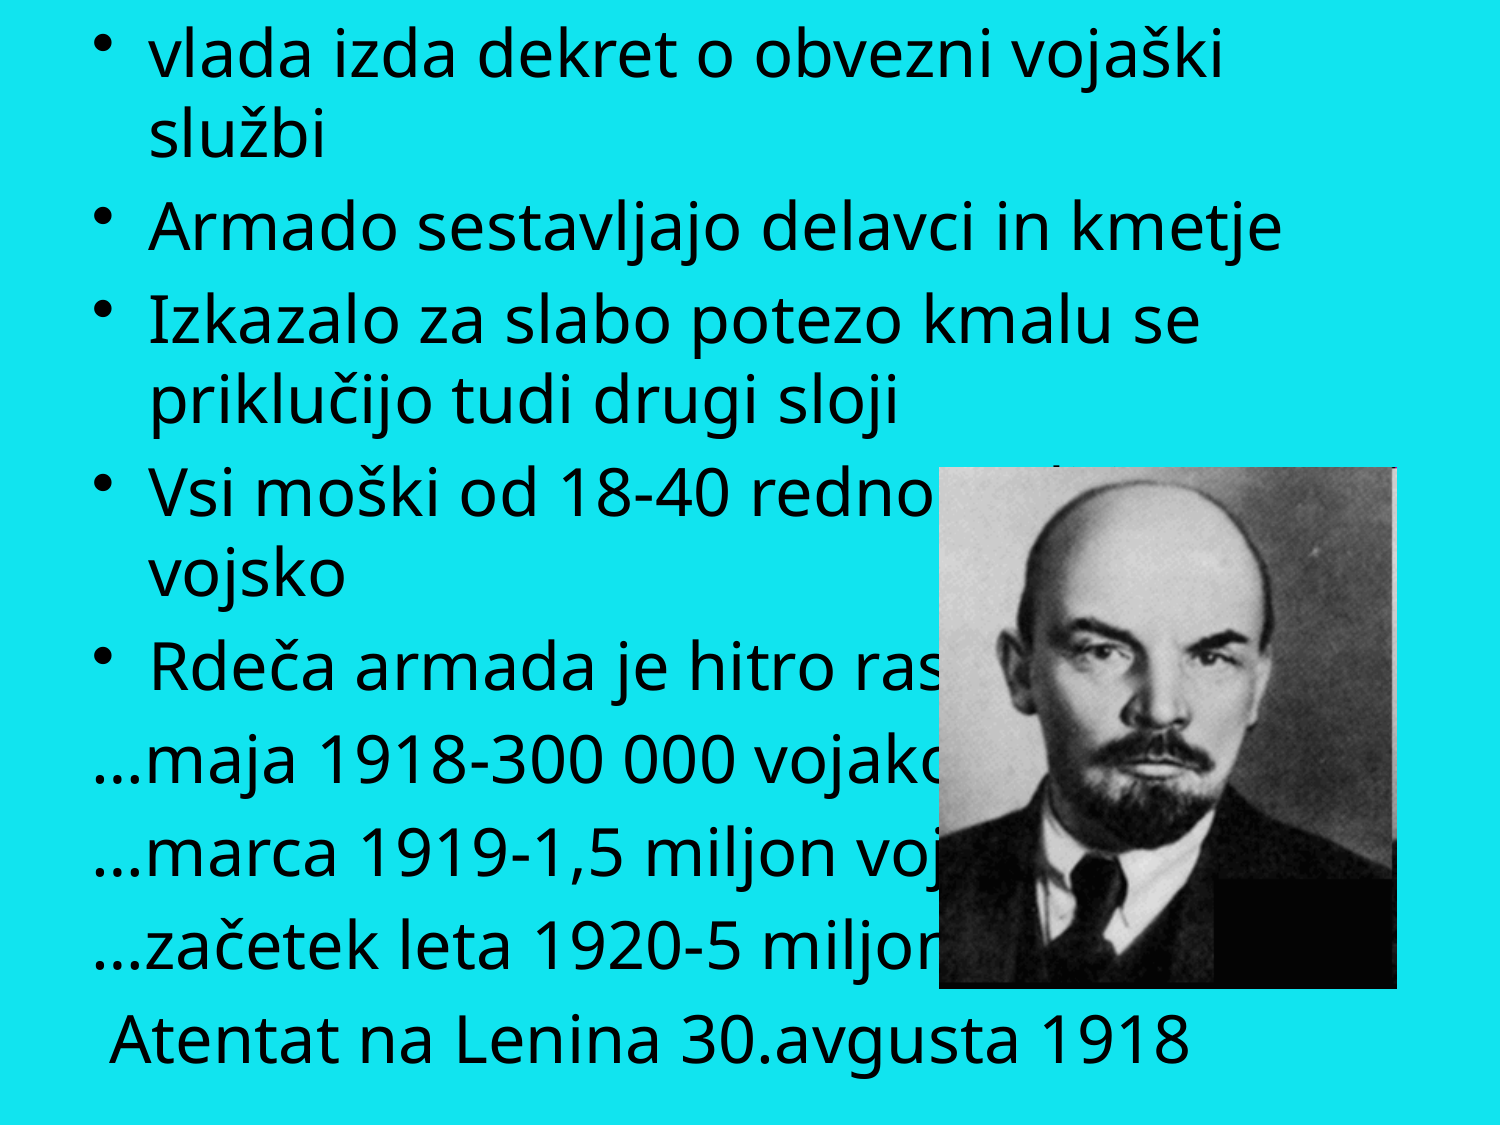

# vlada izda dekret o obvezni vojaški službi
Armado sestavljajo delavci in kmetje
Izkazalo za slabo potezo kmalu se priklučijo tudi drugi sloji
Vsi moški od 18-40 redno vaditi za vojsko
Rdeča armada je hitro rasla
…maja 1918-300 000 vojakov
…marca 1919-1,5 miljon vojakov
…začetek leta 1920-5 miljonov vojakov
 Atentat na Lenina 30.avgusta 1918
http://www.google.si/imgres?imgurl=http://ibhistoryreview.wikispaces.com/file/view/lenin.gif/30500003/lenin.gif&imgrefurl=http://ibhistoryreview.wikispaces.com/Lenin&usg=__aULyfDRMYooSaGq8z7HTbfh3s7M=&h=333&w=293&sz=30&hl=sl&start=0&zoom=1&tbnid=GfUW3msC5LuBkM:&tbnh=132&tbnw=116&prev=/images%3Fq%3Dlenin%26um%3D1%26hl%3Dsl%26biw%3D1024%26bih%3D578%26tbs%3Disch:10%2C57&um=1&itbs=1&iact=rc&dur=262&ei=CQ_MTJCvG8eDswbf66GpAQ&oei=CQ_MTJCvG8eDswbf66GpAQ&esq=1&page=1&ndsp=16&ved=1t:429,r:6,s:0&tx=60&ty=60&biw=1024&bih=578